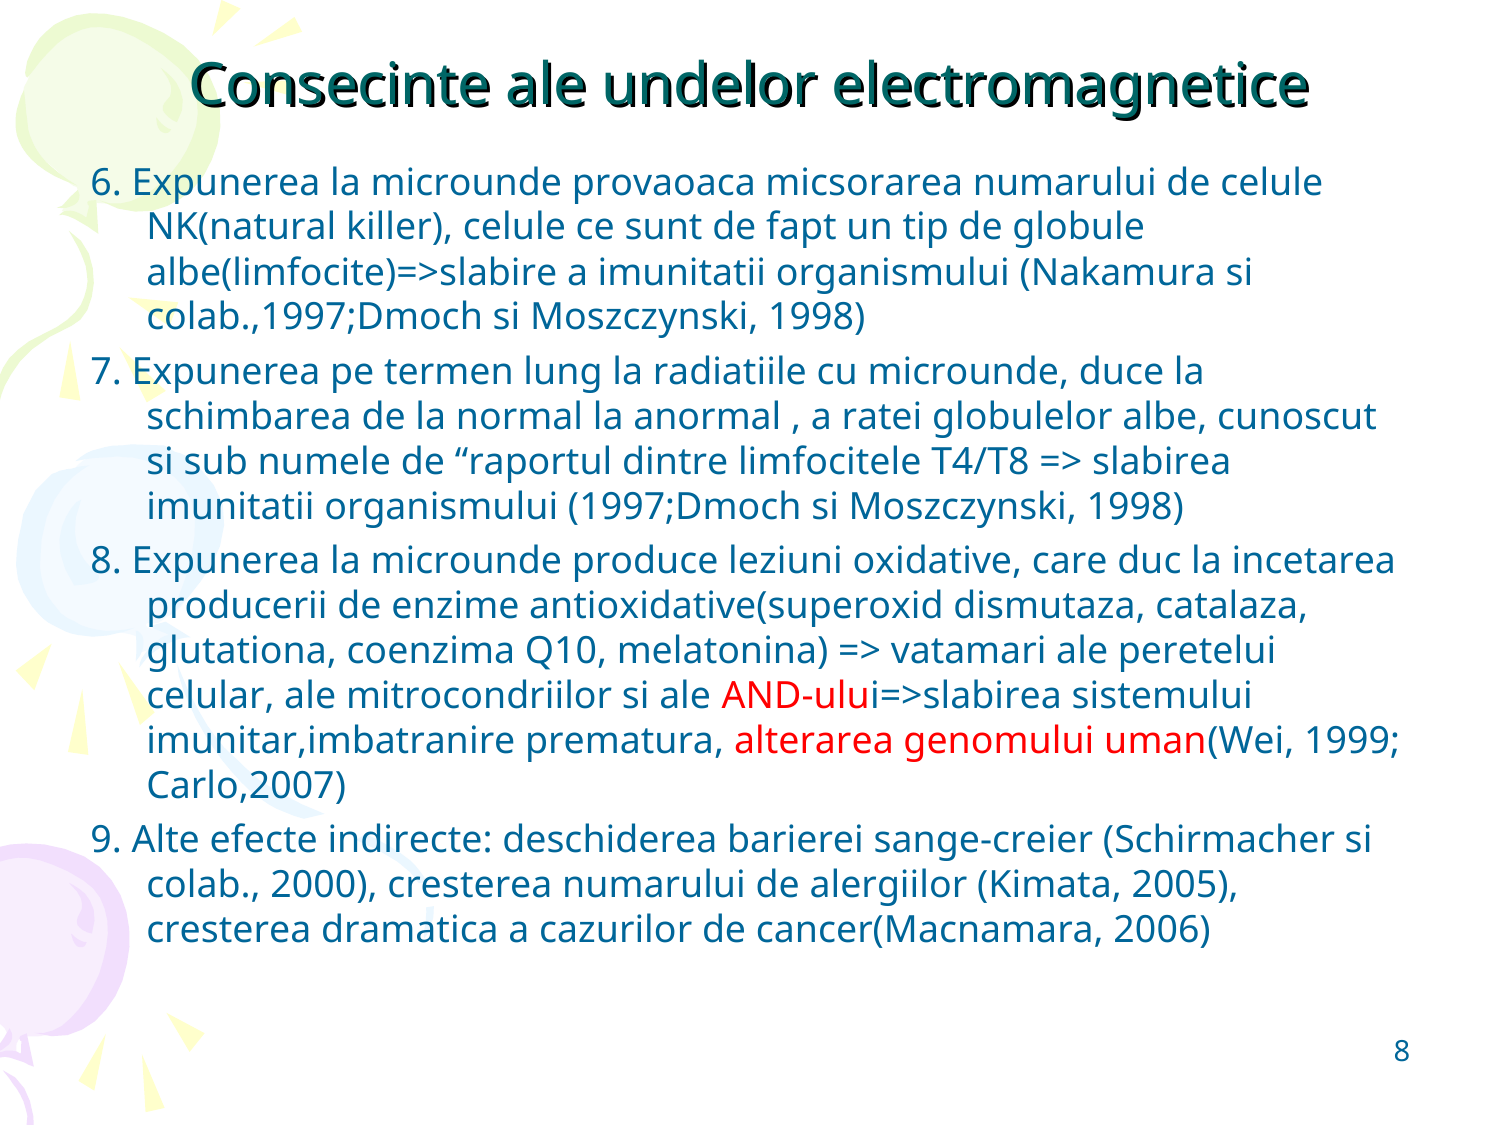

Consecinte ale undelor electromagnetice
6. Expunerea la microunde provaoaca micsorarea numarului de celule NK(natural killer), celule ce sunt de fapt un tip de globule albe(limfocite)=>slabire a imunitatii organismului (Nakamura si colab.,1997;Dmoch si Moszczynski, 1998)
7. Expunerea pe termen lung la radiatiile cu microunde, duce la schimbarea de la normal la anormal , a ratei globulelor albe, cunoscut si sub numele de “raportul dintre limfocitele T4/T8 => slabirea imunitatii organismului (1997;Dmoch si Moszczynski, 1998)
8. Expunerea la microunde produce leziuni oxidative, care duc la incetarea producerii de enzime antioxidative(superoxid dismutaza, catalaza, glutationa, coenzima Q10, melatonina) => vatamari ale peretelui celular, ale mitrocondriilor si ale AND-ului=>slabirea sistemului imunitar,imbatranire prematura, alterarea genomului uman(Wei, 1999; Carlo,2007)
9. Alte efecte indirecte: deschiderea barierei sange-creier (Schirmacher si colab., 2000), cresterea numarului de alergiilor (Kimata, 2005), cresterea dramatica a cazurilor de cancer(Macnamara, 2006)